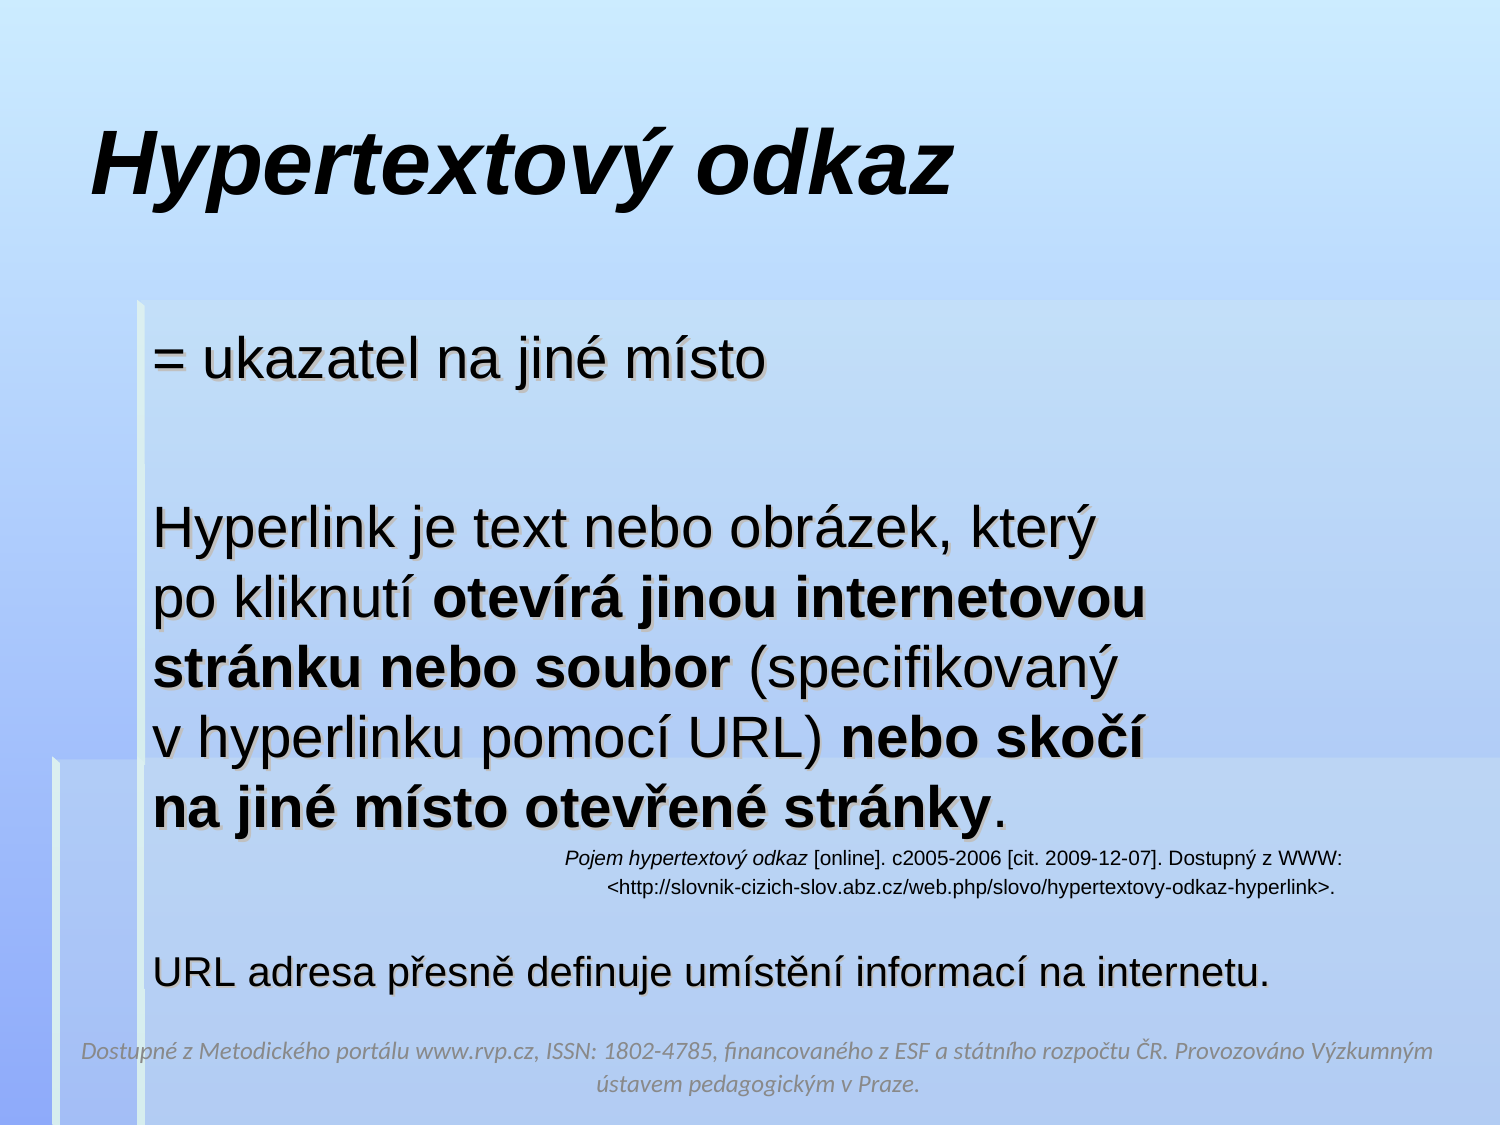

# Hypertextový odkaz
= ukazatel na jiné místo
Hyperlink je text nebo obrázek, který
po kliknutí otevírá jinou internetovou stránku nebo soubor (specifikovaný
v hyperlinku pomocí URL) nebo skočí
na jiné místo otevřené stránky.
Pojem hypertextový odkaz [online]. c2005-2006 [cit. 2009-12-07]. Dostupný z WWW: <http://slovnik-cizich-slov.abz.cz/web.php/slovo/hypertextovy-odkaz-hyperlink>.
URL adresa přesně definuje umístění informací na internetu.
Dostupné z Metodického portálu www.rvp.cz, ISSN: 1802-4785, financovaného z ESF a státního rozpočtu ČR. Provozováno Výzkumným ústavem pedagogickým v Praze.